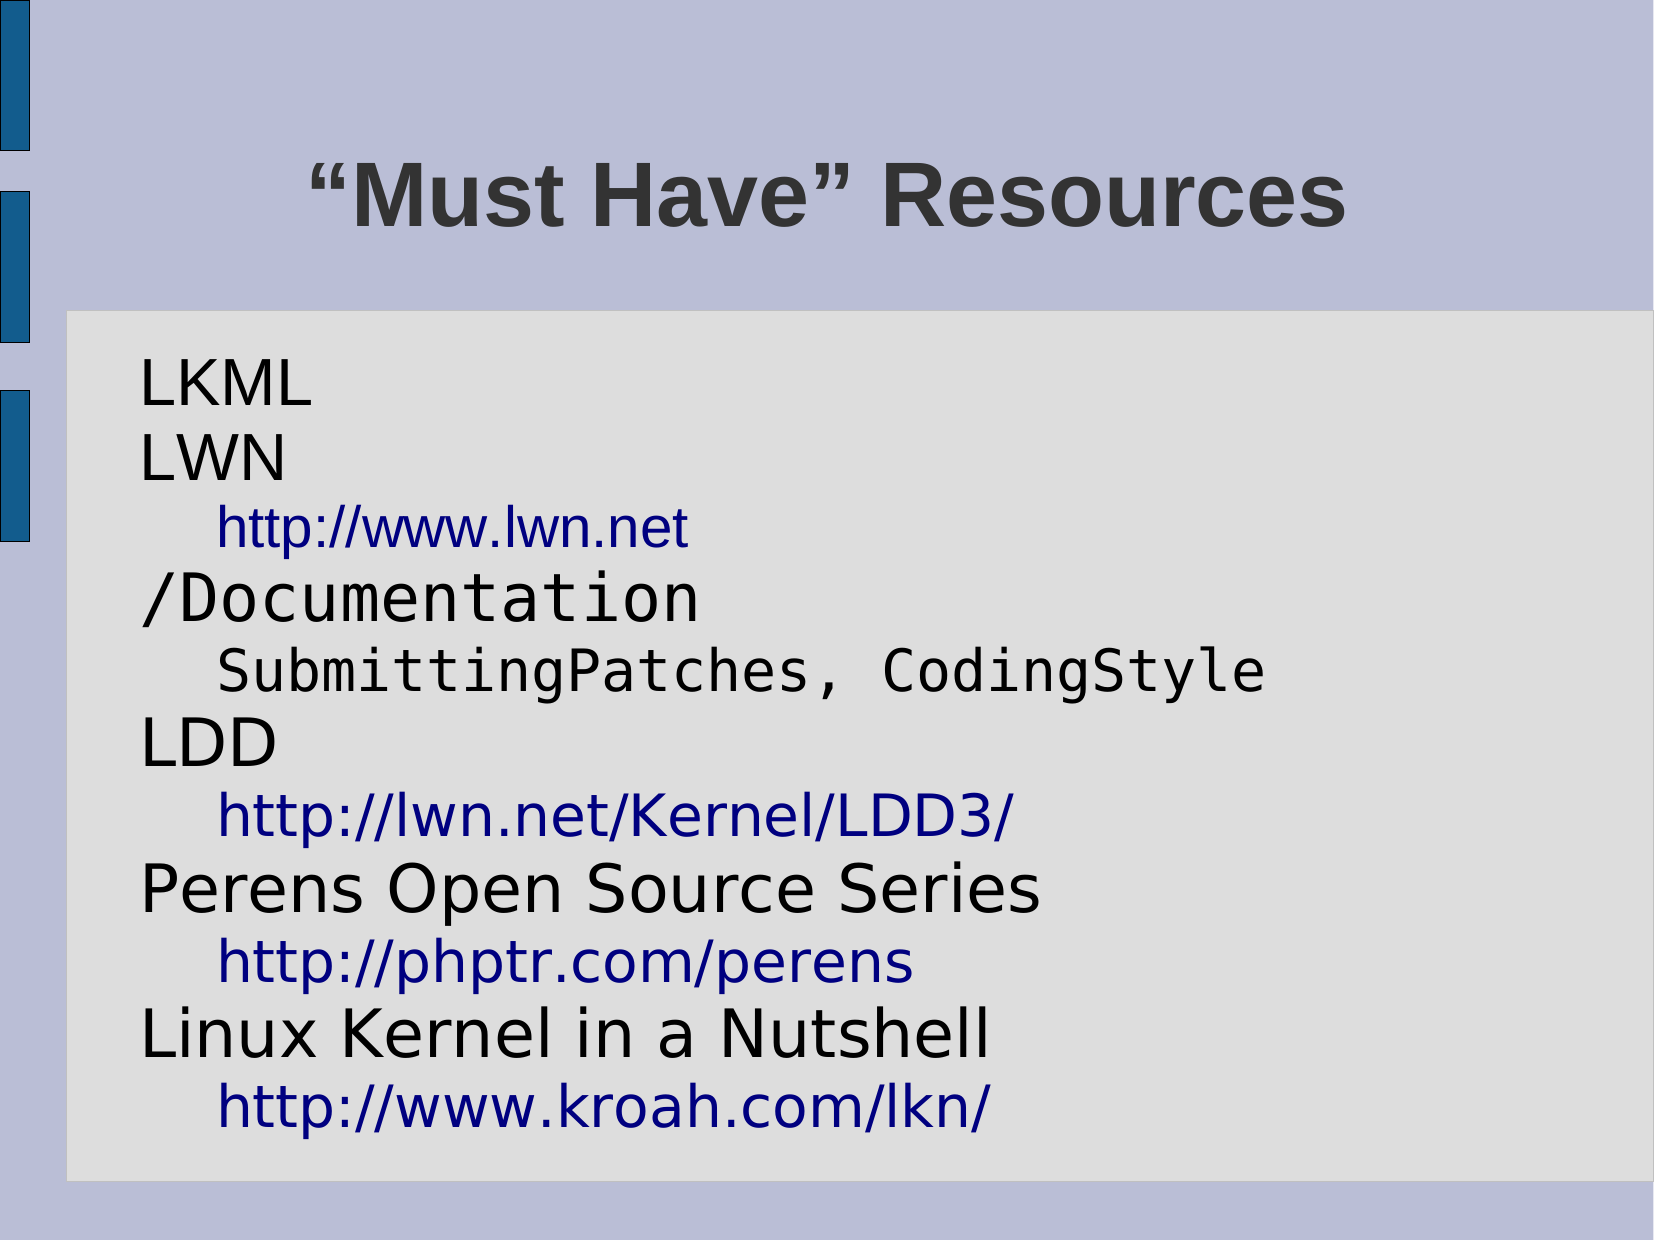

# “Must Have” Resources
LKML
LWN
http://www.lwn.net
/Documentation
SubmittingPatches, CodingStyle
LDD
http://lwn.net/Kernel/LDD3/
Perens Open Source Series
http://phptr.com/perens
Linux Kernel in a Nutshell
http://www.kroah.com/lkn/